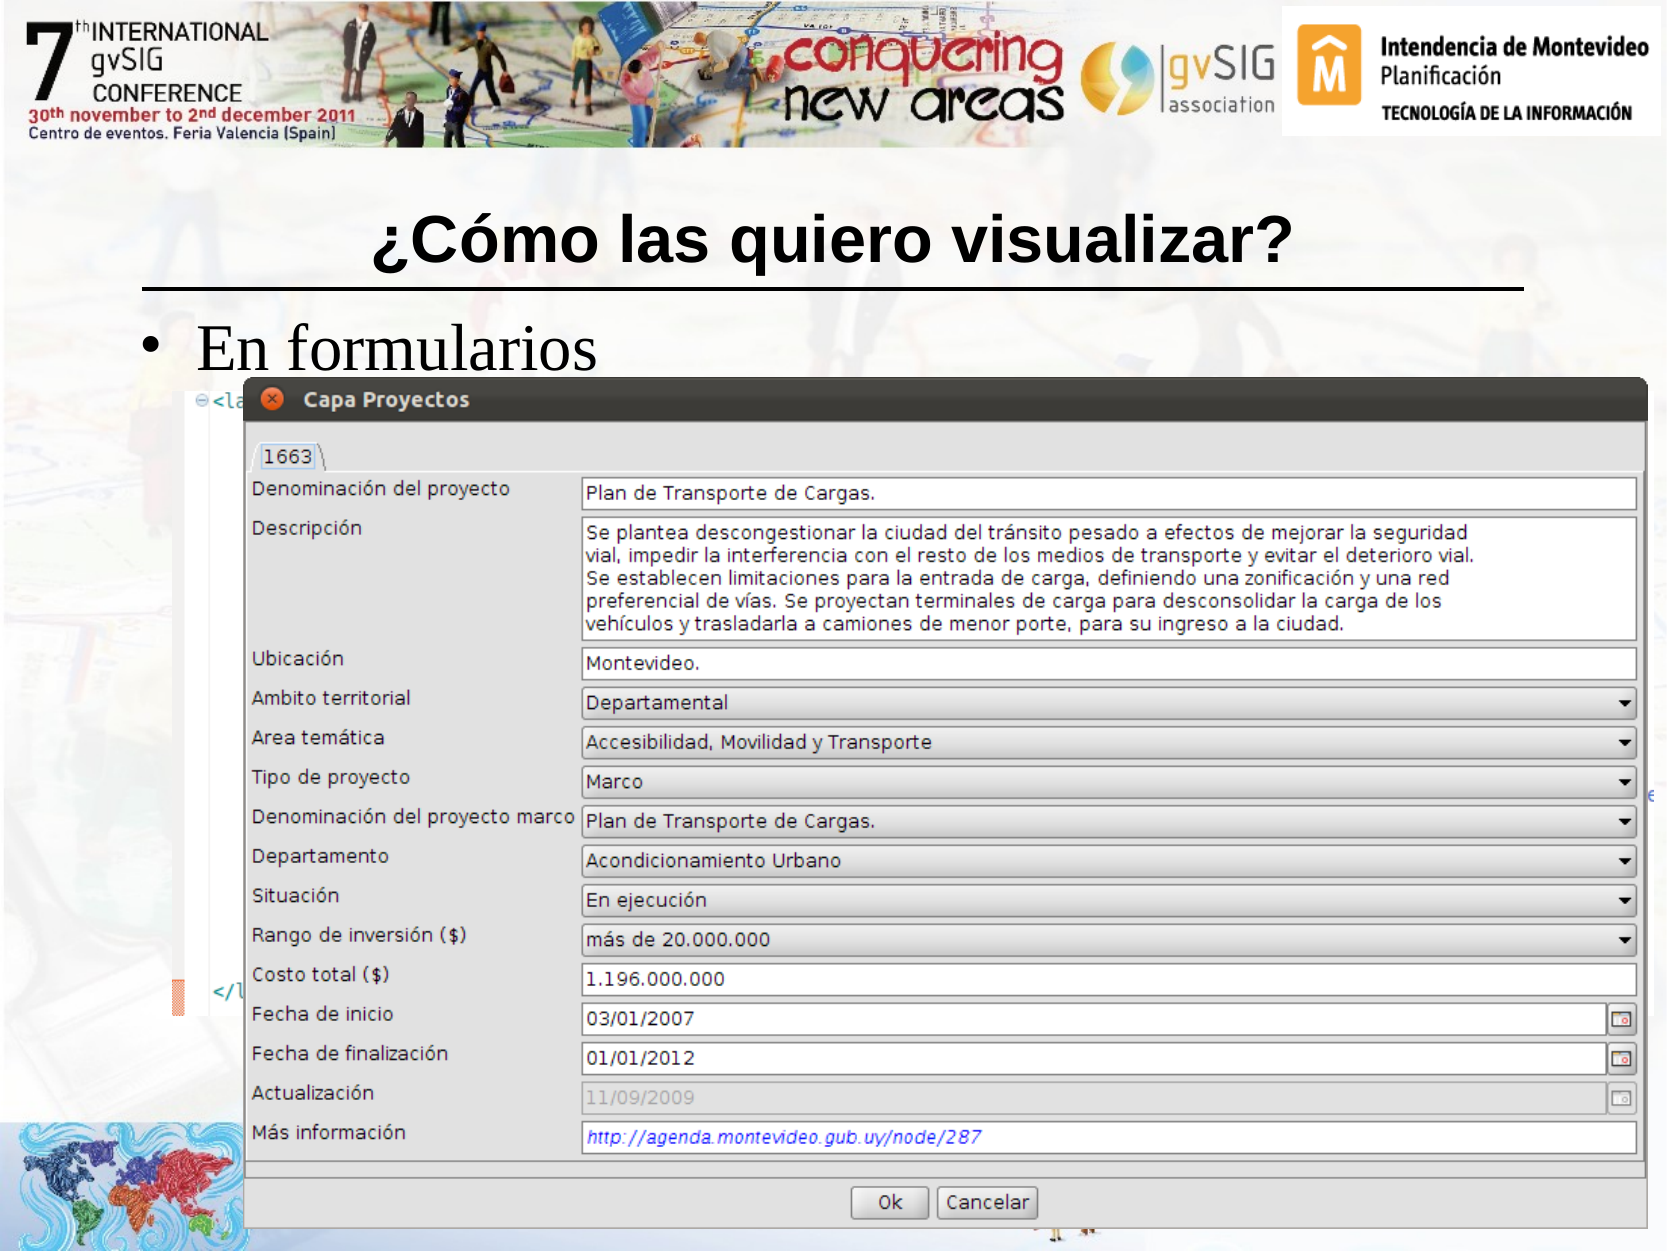

# ¿Cómo las quiero visualizar?
En formularios